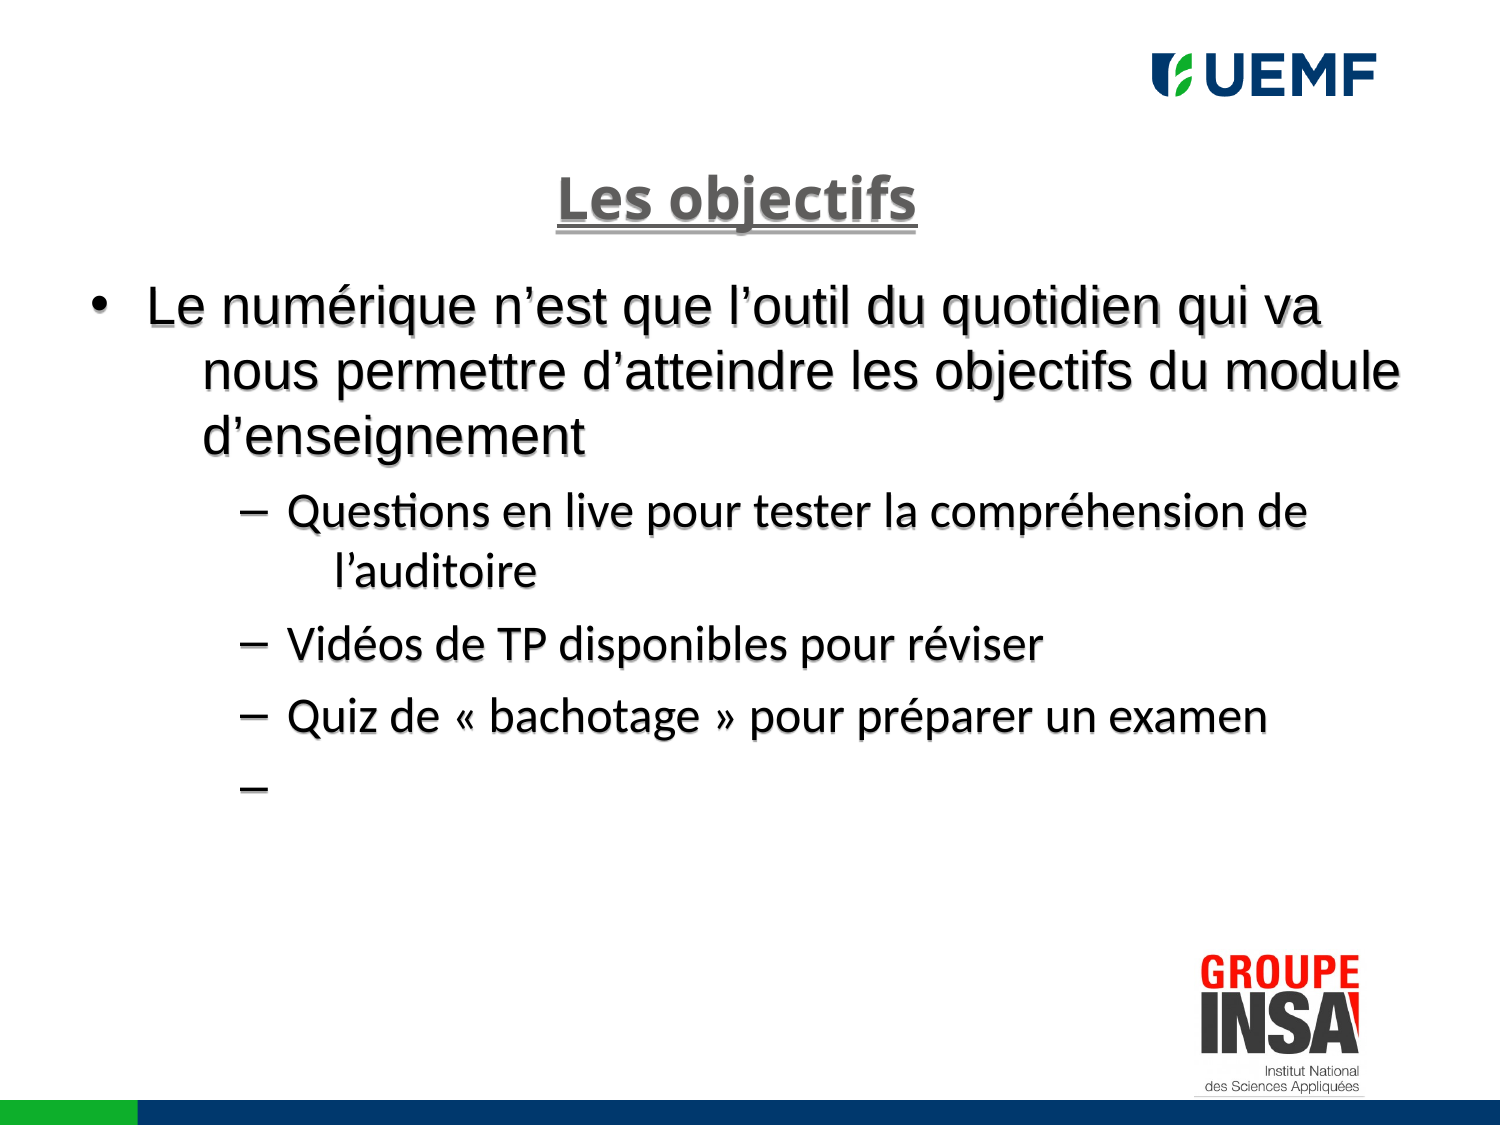

# Les objectifs
Le numérique n’est que l’outil du quotidien qui va nous permettre d’atteindre les objectifs du module d’enseignement
Questions en live pour tester la compréhension de l’auditoire
Vidéos de TP disponibles pour réviser
Quiz de « bachotage » pour préparer un examen